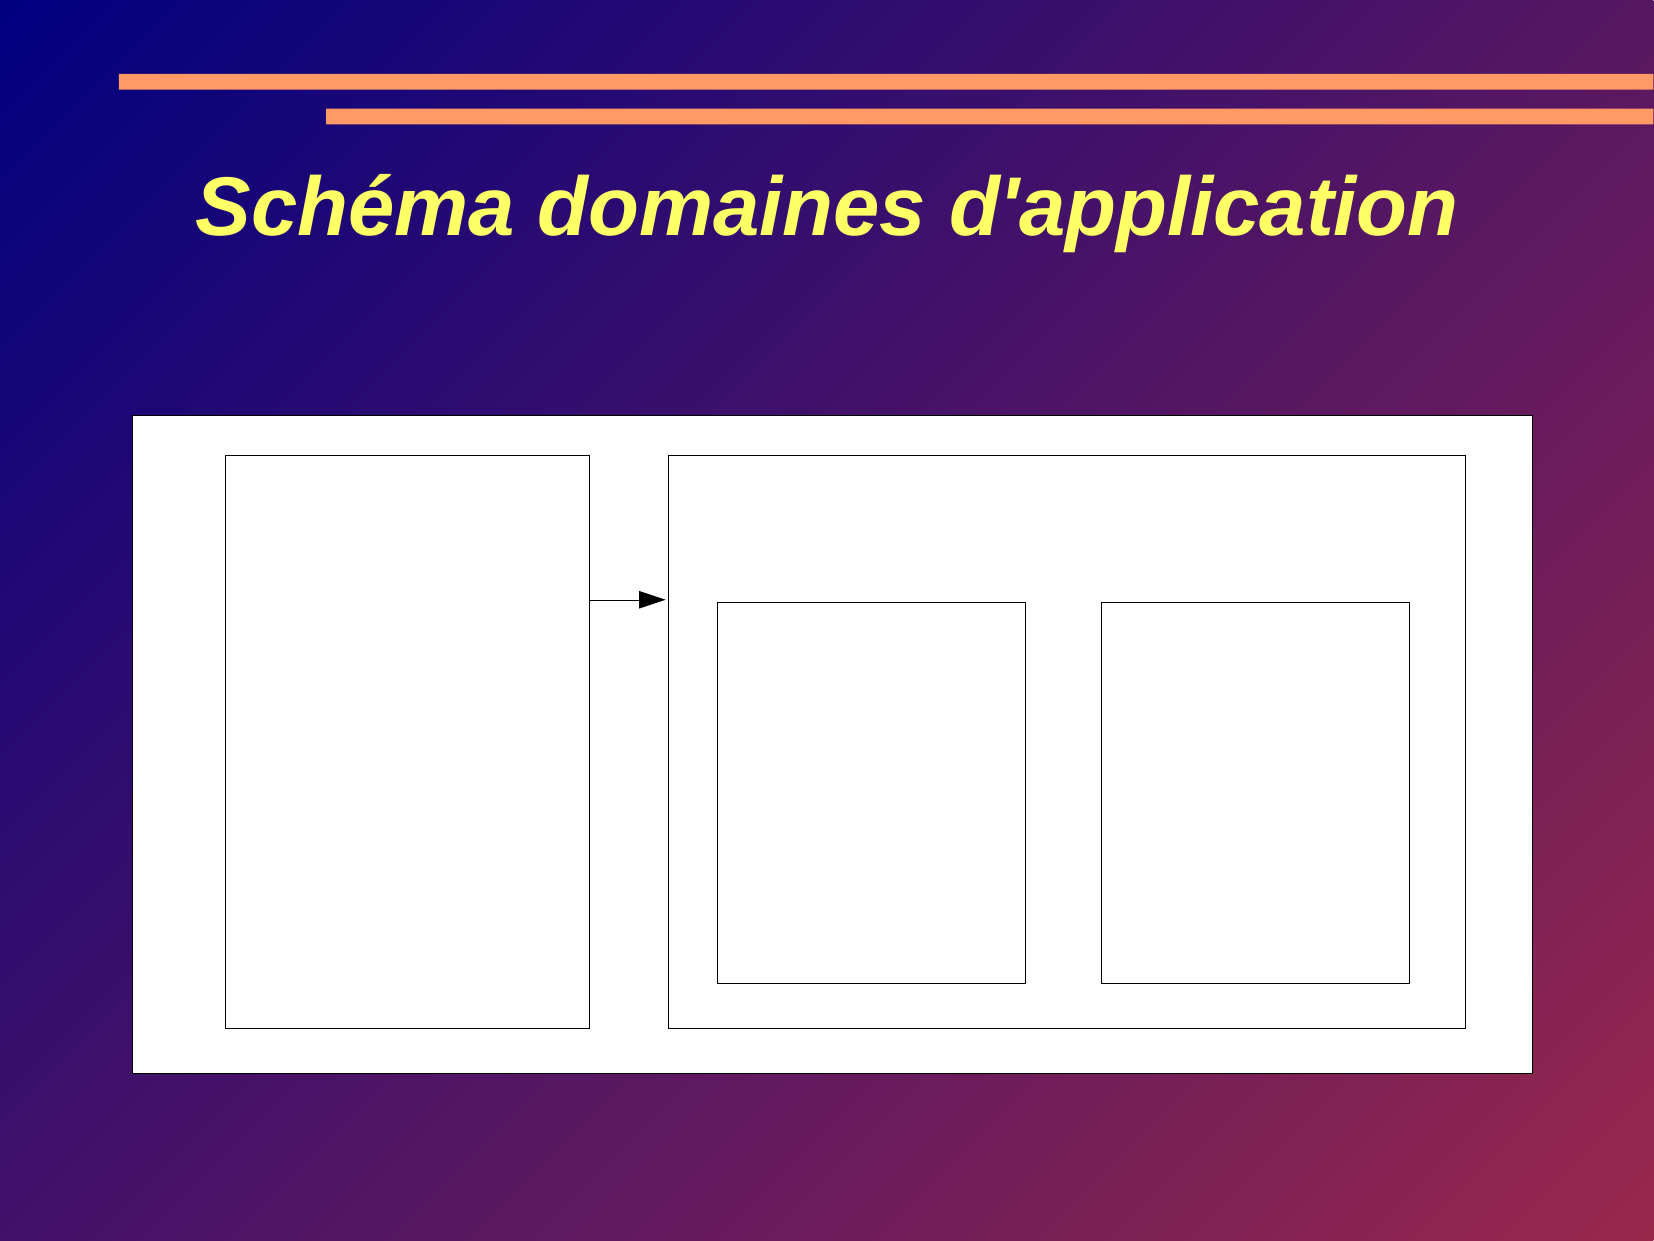

# Schéma domaines d'application
IIS
Service Web
Application
Domain 1
Application
Domain 2